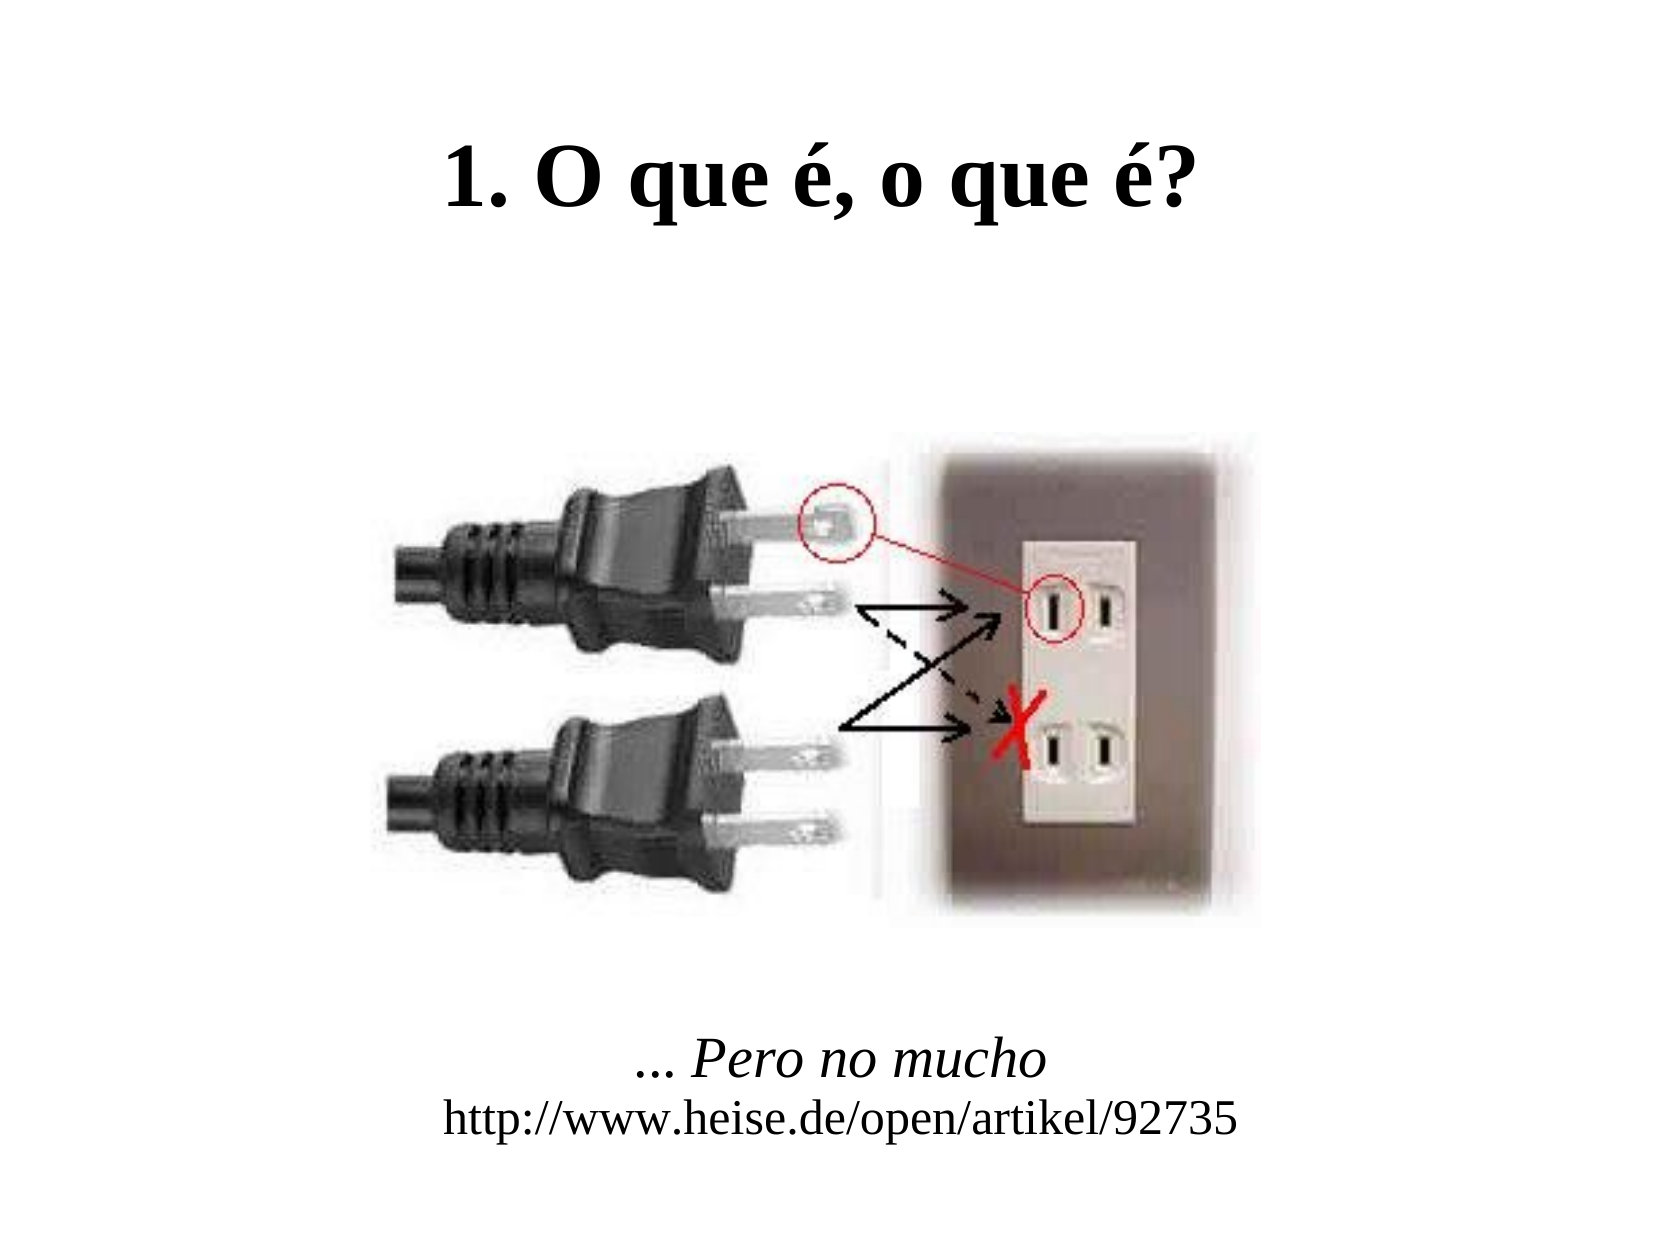

# 1. O que é, o que é?
... Pero no mucho
http://www.heise.de/open/artikel/92735